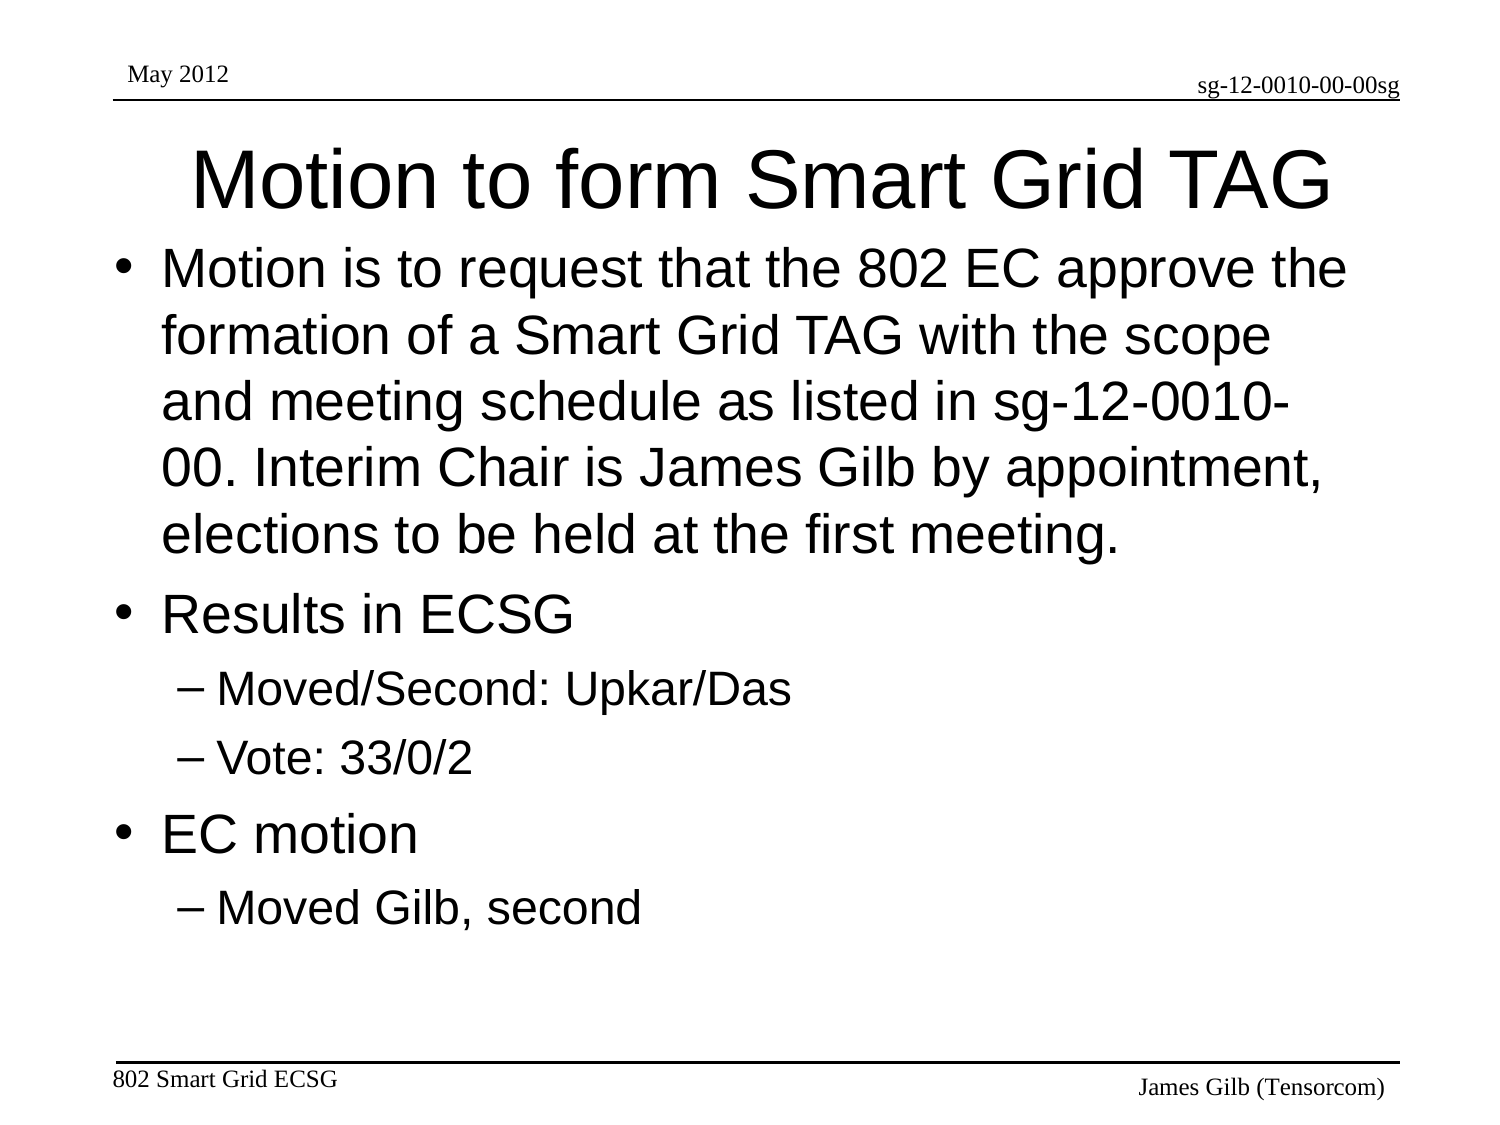

# Motion to form Smart Grid TAG
Motion is to request that the 802 EC approve the formation of a Smart Grid TAG with the scope and meeting schedule as listed in sg-12-0010-00. Interim Chair is James Gilb by appointment, elections to be held at the first meeting.
Results in ECSG
Moved/Second: Upkar/Das
Vote: 33/0/2
EC motion
Moved Gilb, second